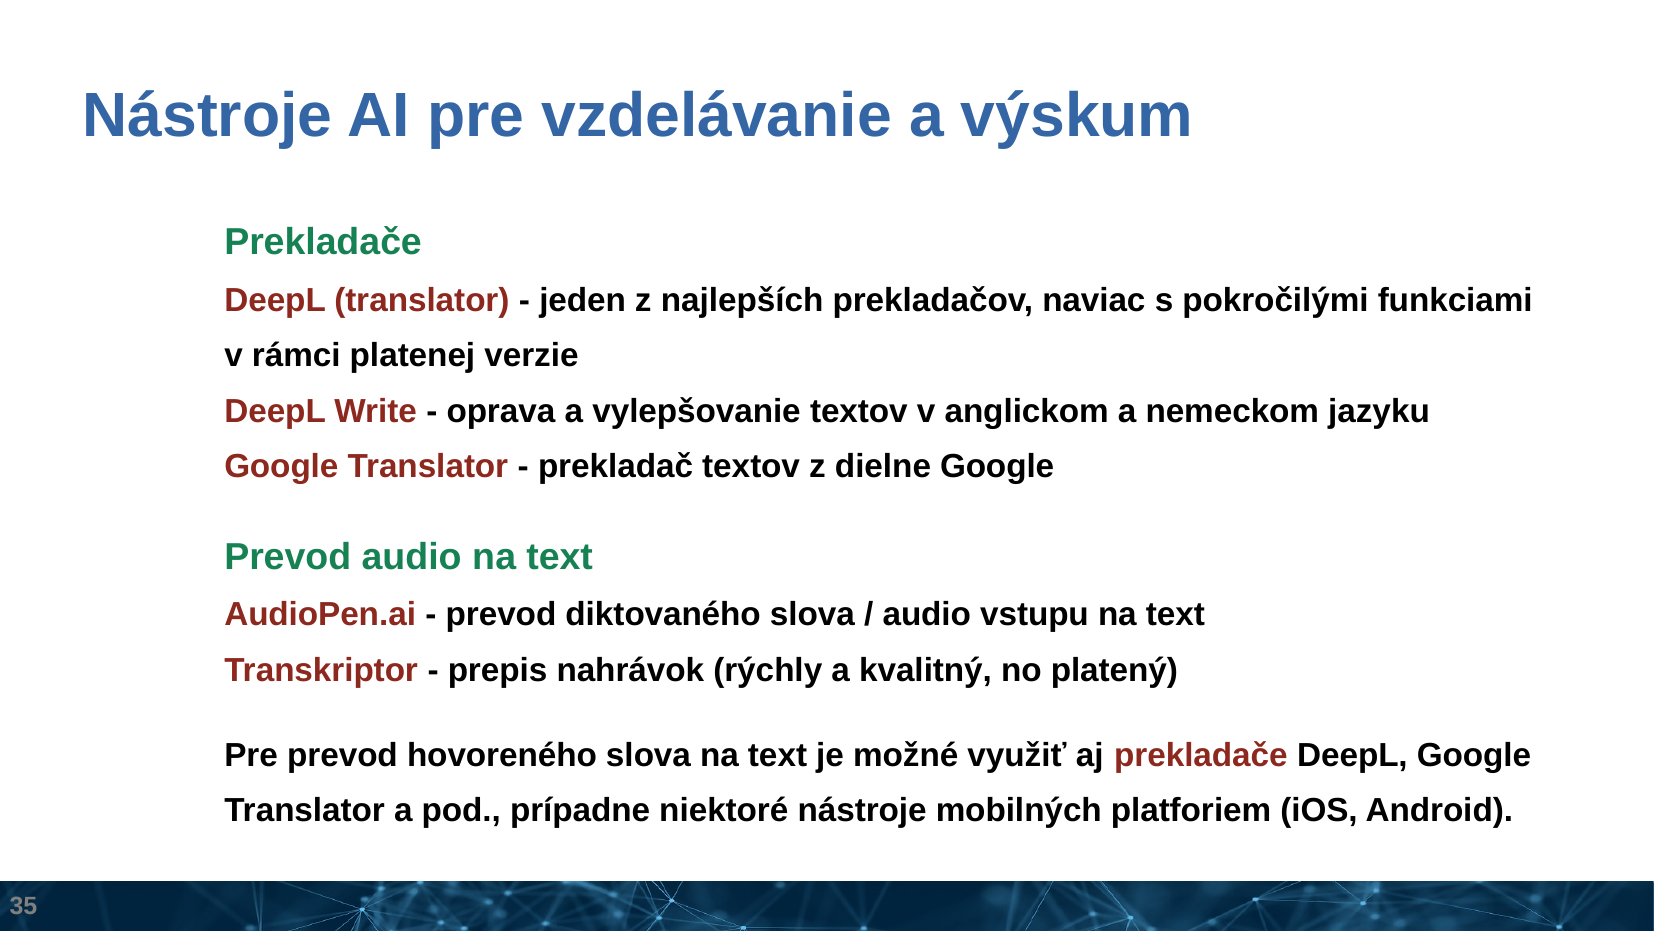

# Nástroje AI pre vzdelávanie a výskum
Prekladače
DeepL (translator) - jeden z najlepších prekladačov, naviac s pokročilými funkciami v rámci platenej verzie
DeepL Write - oprava a vylepšovanie textov v anglickom a nemeckom jazyku
Google Translator - prekladač textov z dielne Google
Prevod audio na text
AudioPen.ai - prevod diktovaného slova / audio vstupu na text
Transkriptor - prepis nahrávok (rýchly a kvalitný, no platený)
Pre prevod hovoreného slova na text je možné využiť aj prekladače DeepL, Google Translator a pod., prípadne niektoré nástroje mobilných platforiem (iOS, Android).